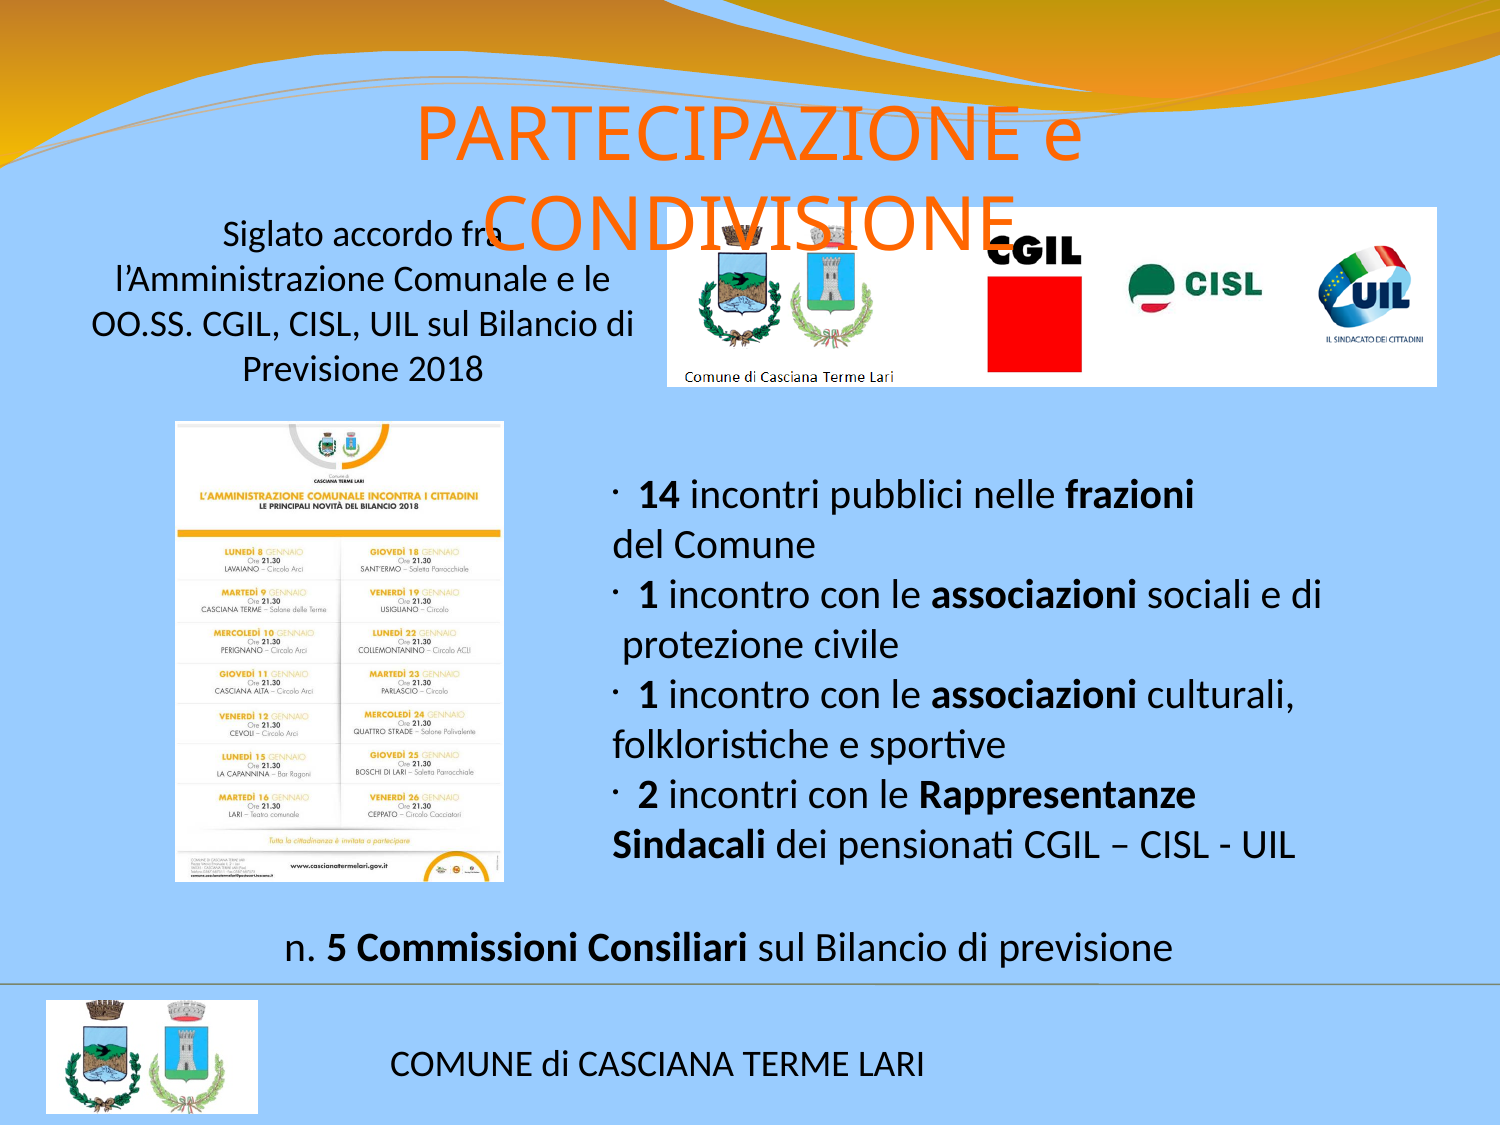

# PARTECIPAZIONE e CONDIVISIONE
Siglato accordo fra l’Amministrazione Comunale e le OO.SS. CGIL, CISL, UIL sul Bilancio di Previsione 2018
 14 incontri pubblici nelle frazioni
del Comune
 1 incontro con le associazioni sociali e di protezione civile
 1 incontro con le associazioni culturali, folkloristiche e sportive
 2 incontri con le Rappresentanze Sindacali dei pensionati CGIL – CISL - UIL
n. 5 Commissioni Consiliari sul Bilancio di previsione
COMUNE di CASCIANA TERME LARI